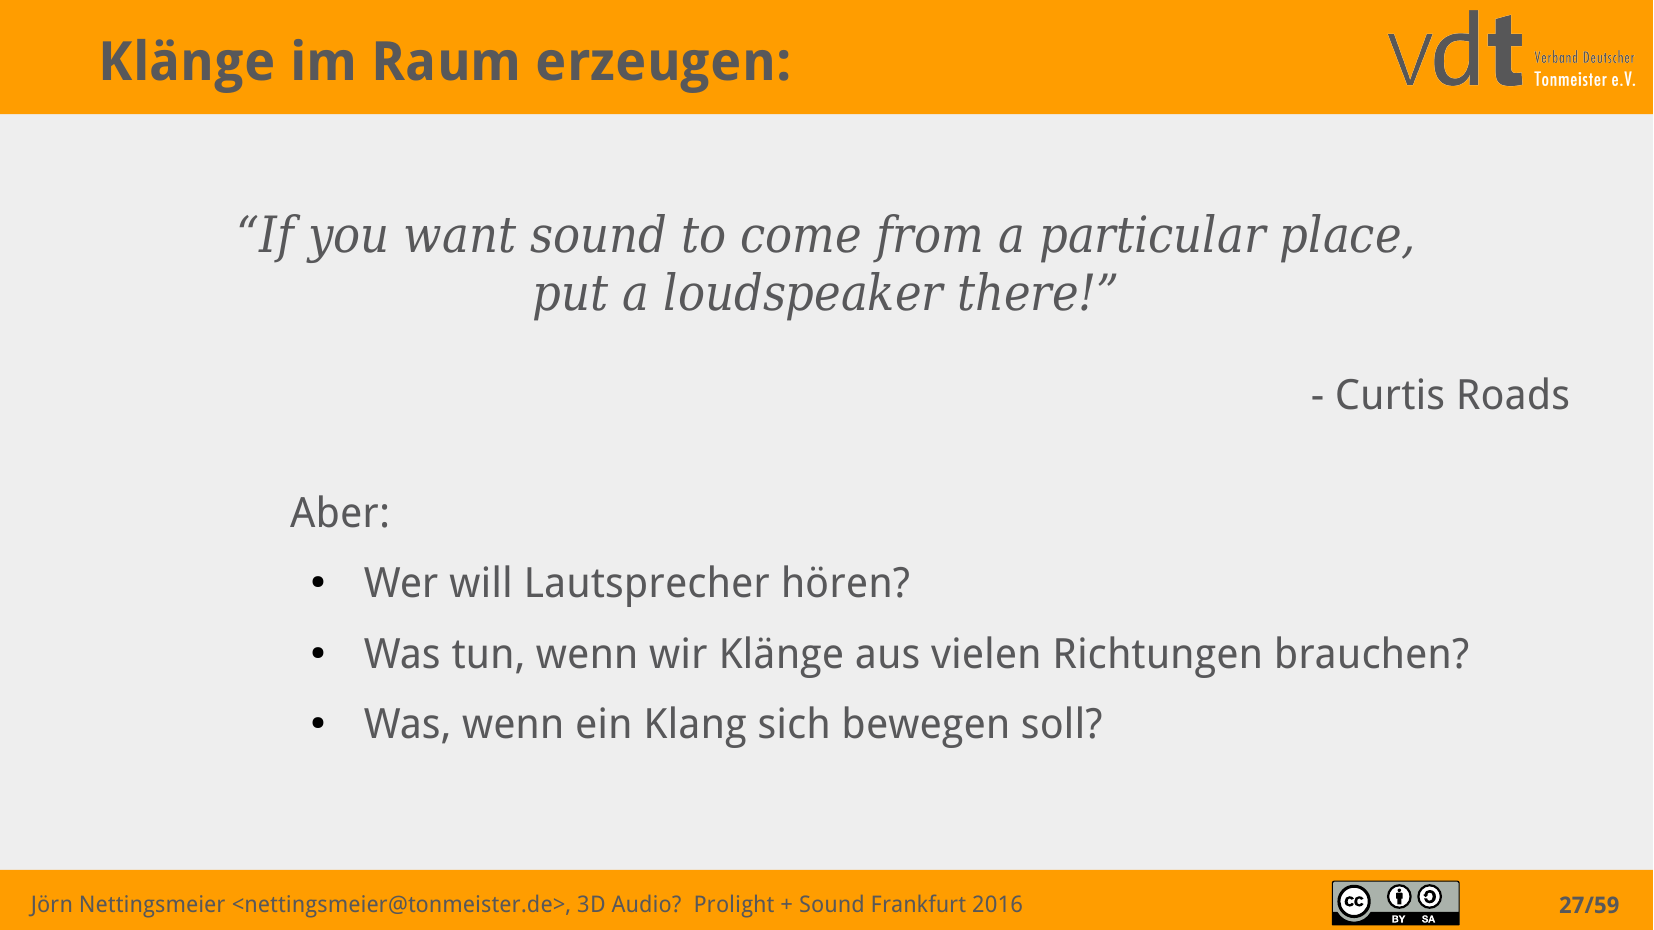

# Klänge im Raum erzeugen:
“If you want sound to come from a particular place,
put a loudspeaker there!”
- Curtis Roads
Aber:
Wer will Lautsprecher hören?
Was tun, wenn wir Klänge aus vielen Richtungen brauchen?
Was, wenn ein Klang sich bewegen soll?